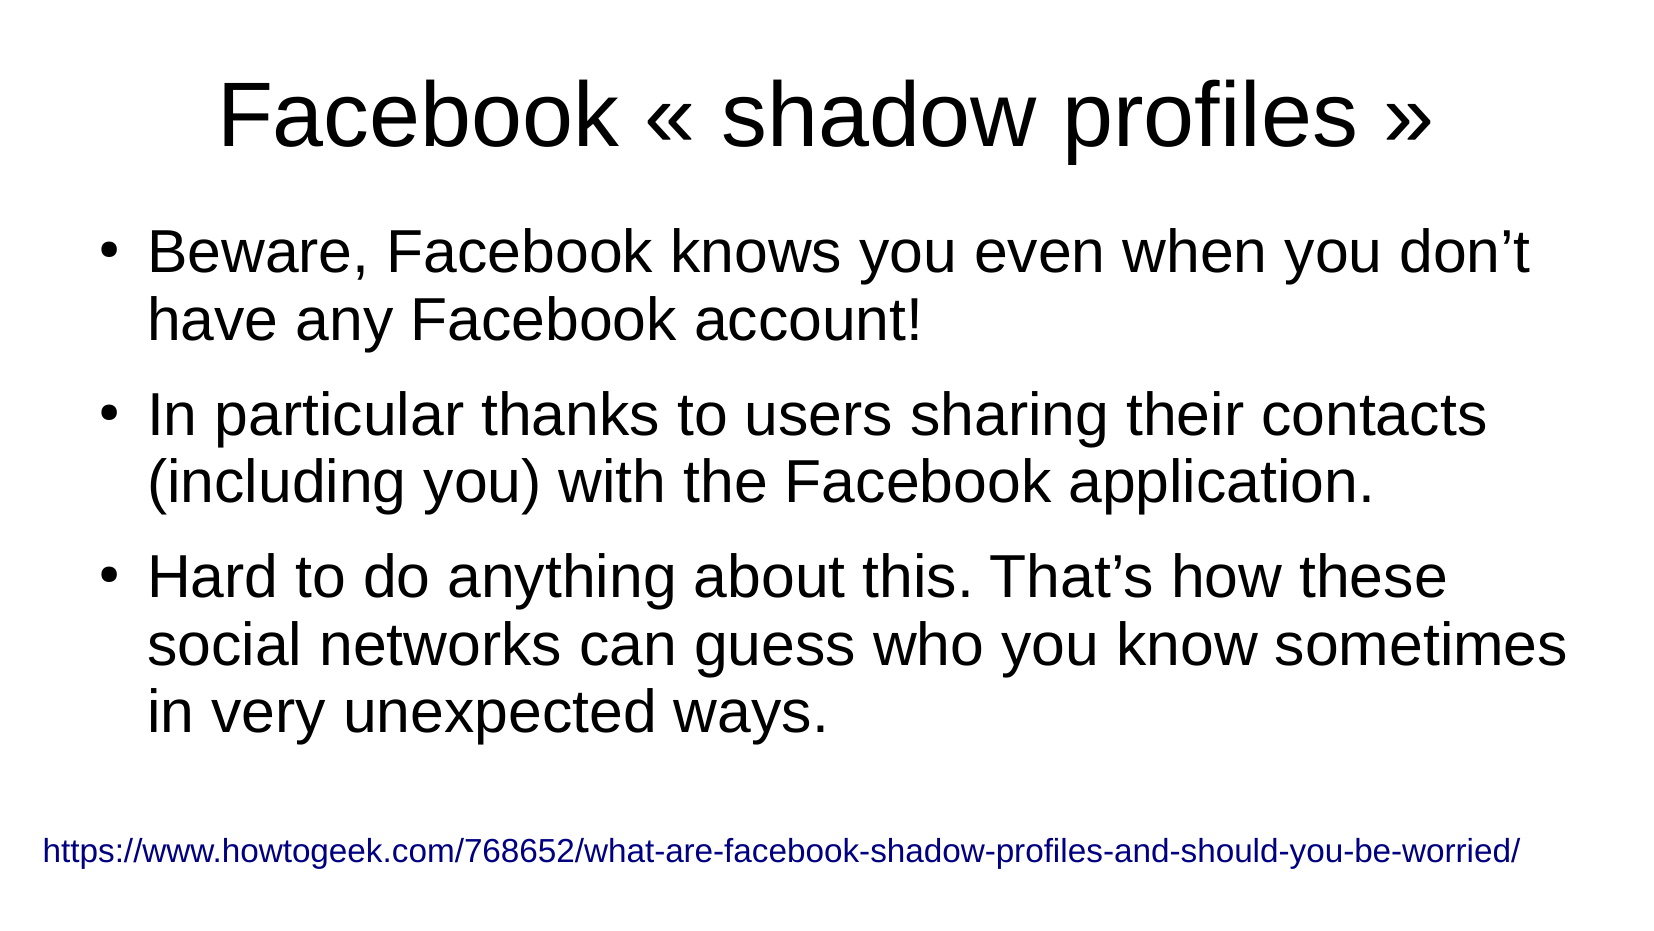

# Facebook « shadow profiles »
Beware, Facebook knows you even when you don’t have any Facebook account!
In particular thanks to users sharing their contacts (including you) with the Facebook application.
Hard to do anything about this. That’s how these social networks can guess who you know sometimes in very unexpected ways.
https://www.howtogeek.com/768652/what-are-facebook-shadow-profiles-and-should-you-be-worried/